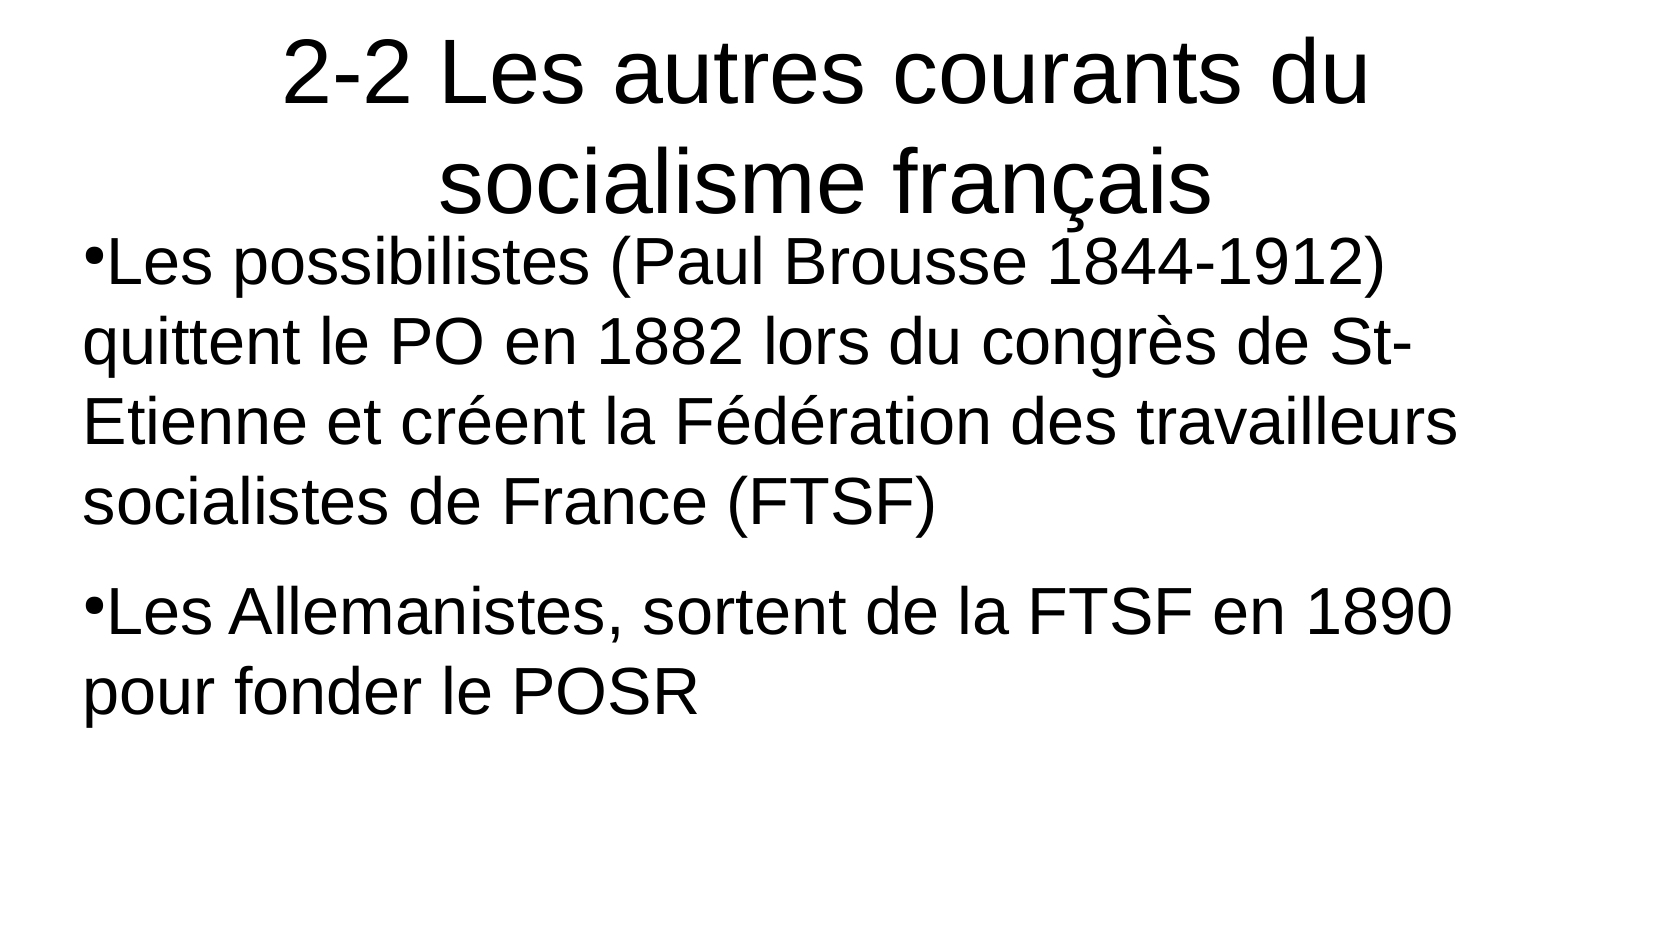

# 2-2 Les autres courants du socialisme français
Les possibilistes (Paul Brousse 1844-1912) quittent le PO en 1882 lors du congrès de St-Etienne et créent la Fédération des travailleurs socialistes de France (FTSF)
Les Allemanistes, sortent de la FTSF en 1890 pour fonder le POSR